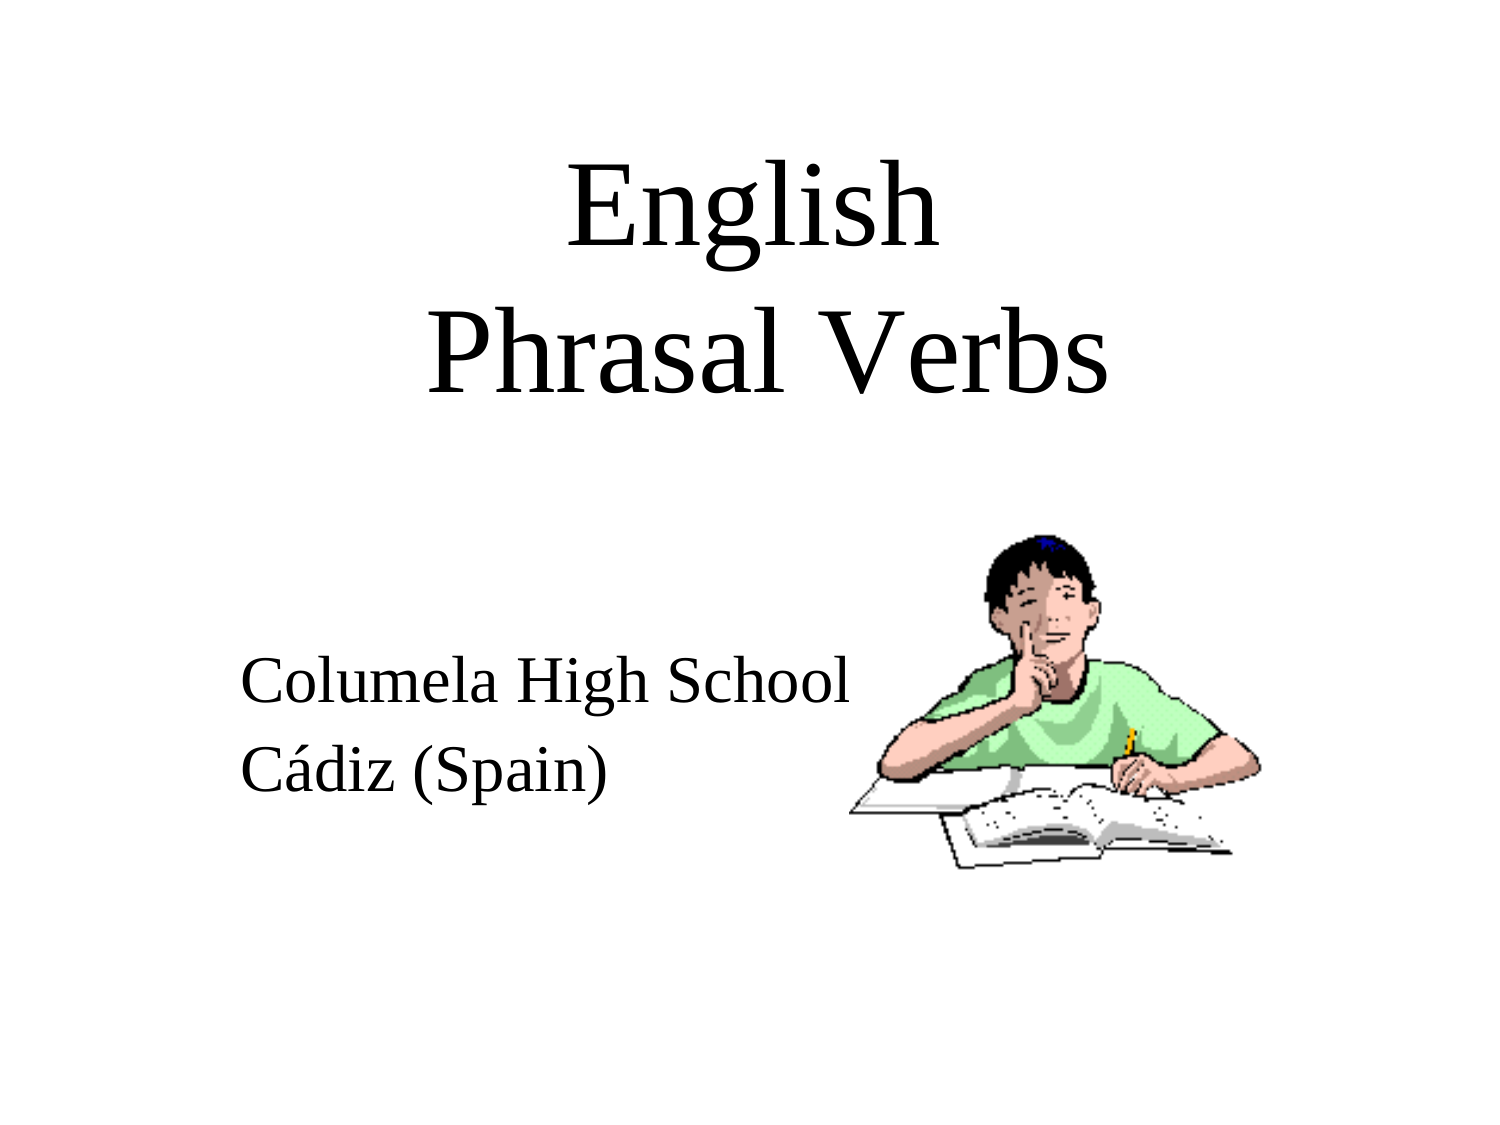

# English Phrasal Verbs
Columela High School
Cádiz (Spain)